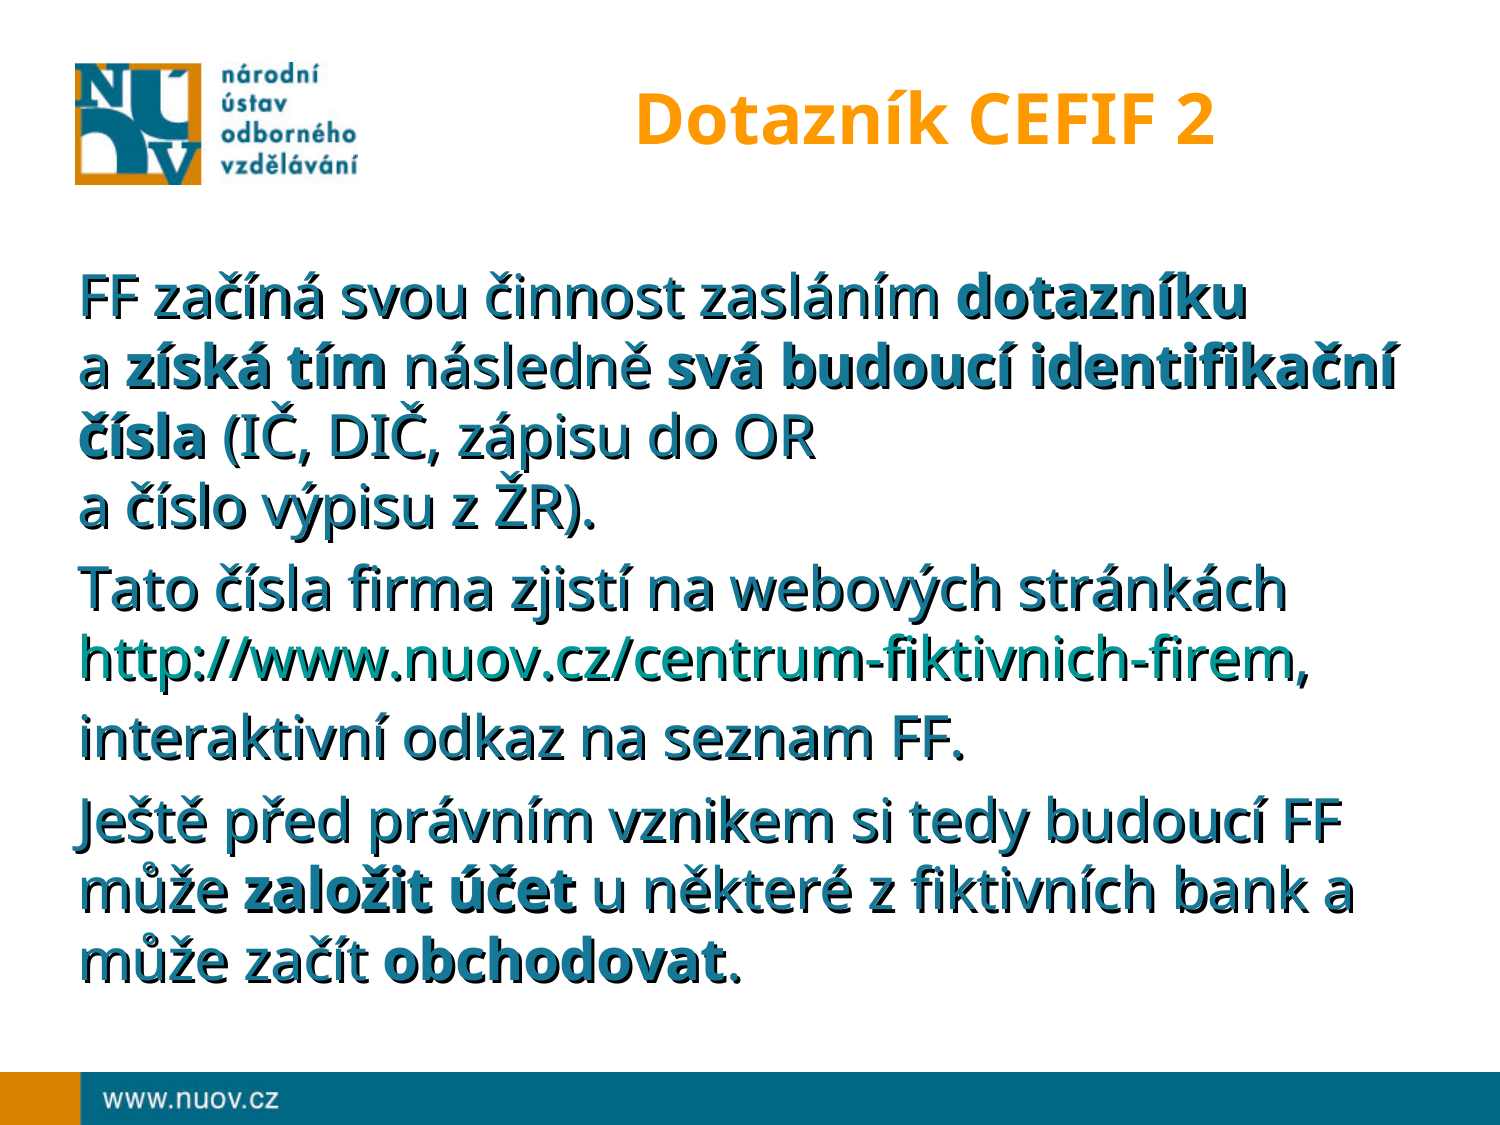

# Dotazník CEFIF 2
FF začíná svou činnost zasláním dotazníku
a získá tím následně svá budoucí identifikační čísla (IČ, DIČ, zápisu do OR
a číslo výpisu z ŽR).
Tato čísla firma zjistí na webových stránkách http://www.nuov.cz/centrum-fiktivnich-firem, interaktivní odkaz na seznam FF.
Ještě před právním vznikem si tedy budoucí FF může založit účet u některé z fiktivních bank a může začít obchodovat.